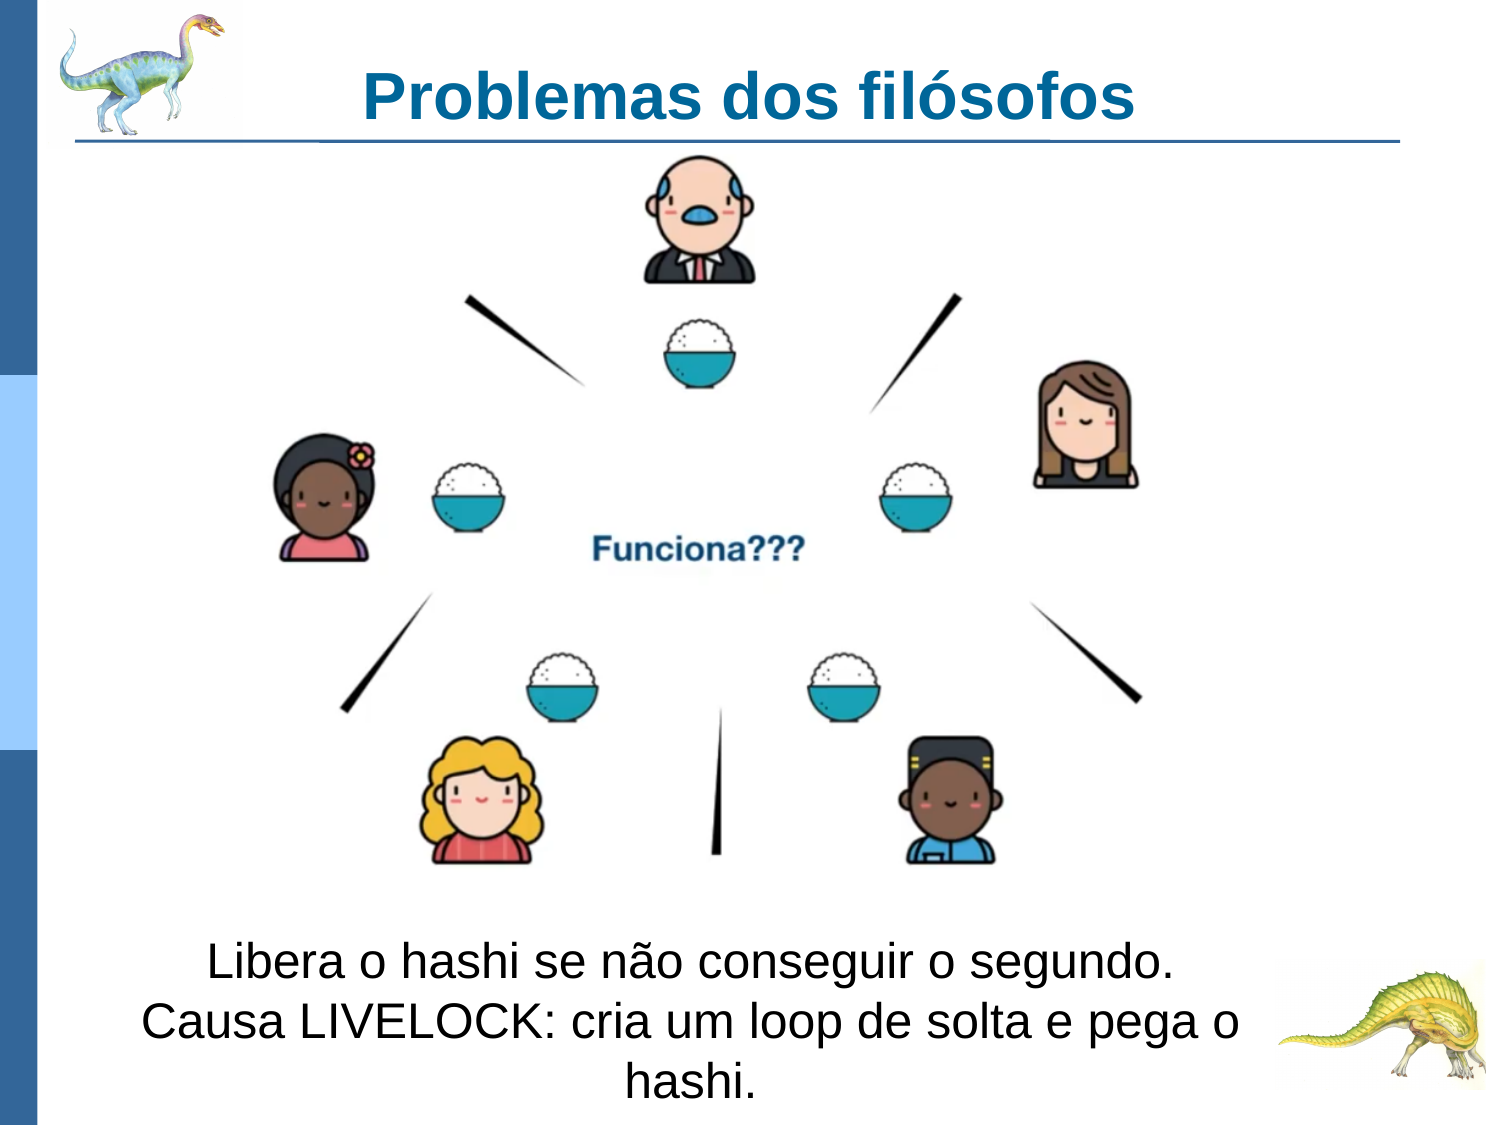

Problemas dos filósofos
Libera o hashi se não conseguir o segundo.
Causa LIVELOCK: cria um loop de solta e pega o hashi.